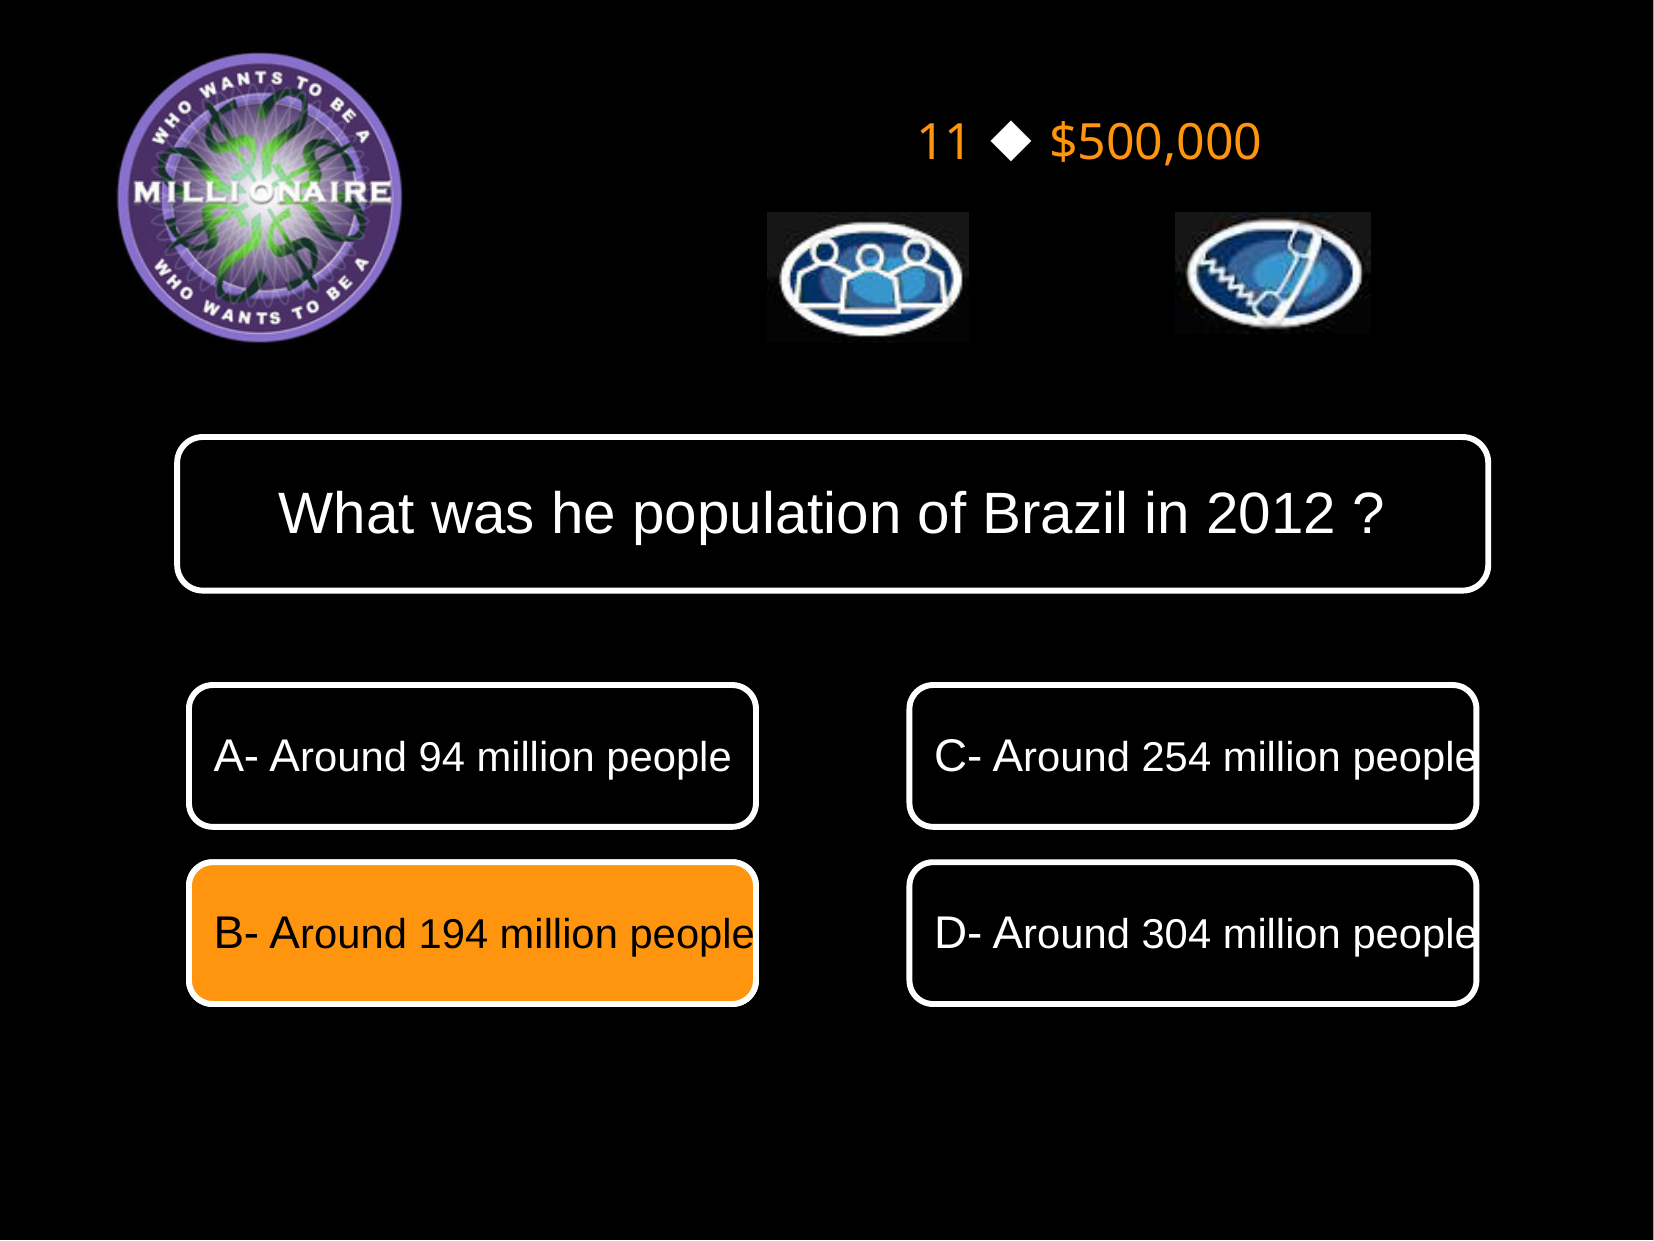

11  $500,000
What was he population of Brazil in 2012 ?
A- Around 94 million people
C- Around 254 million people
B- Around 194 million people
B- Around 194 million people
D- Around 304 million people